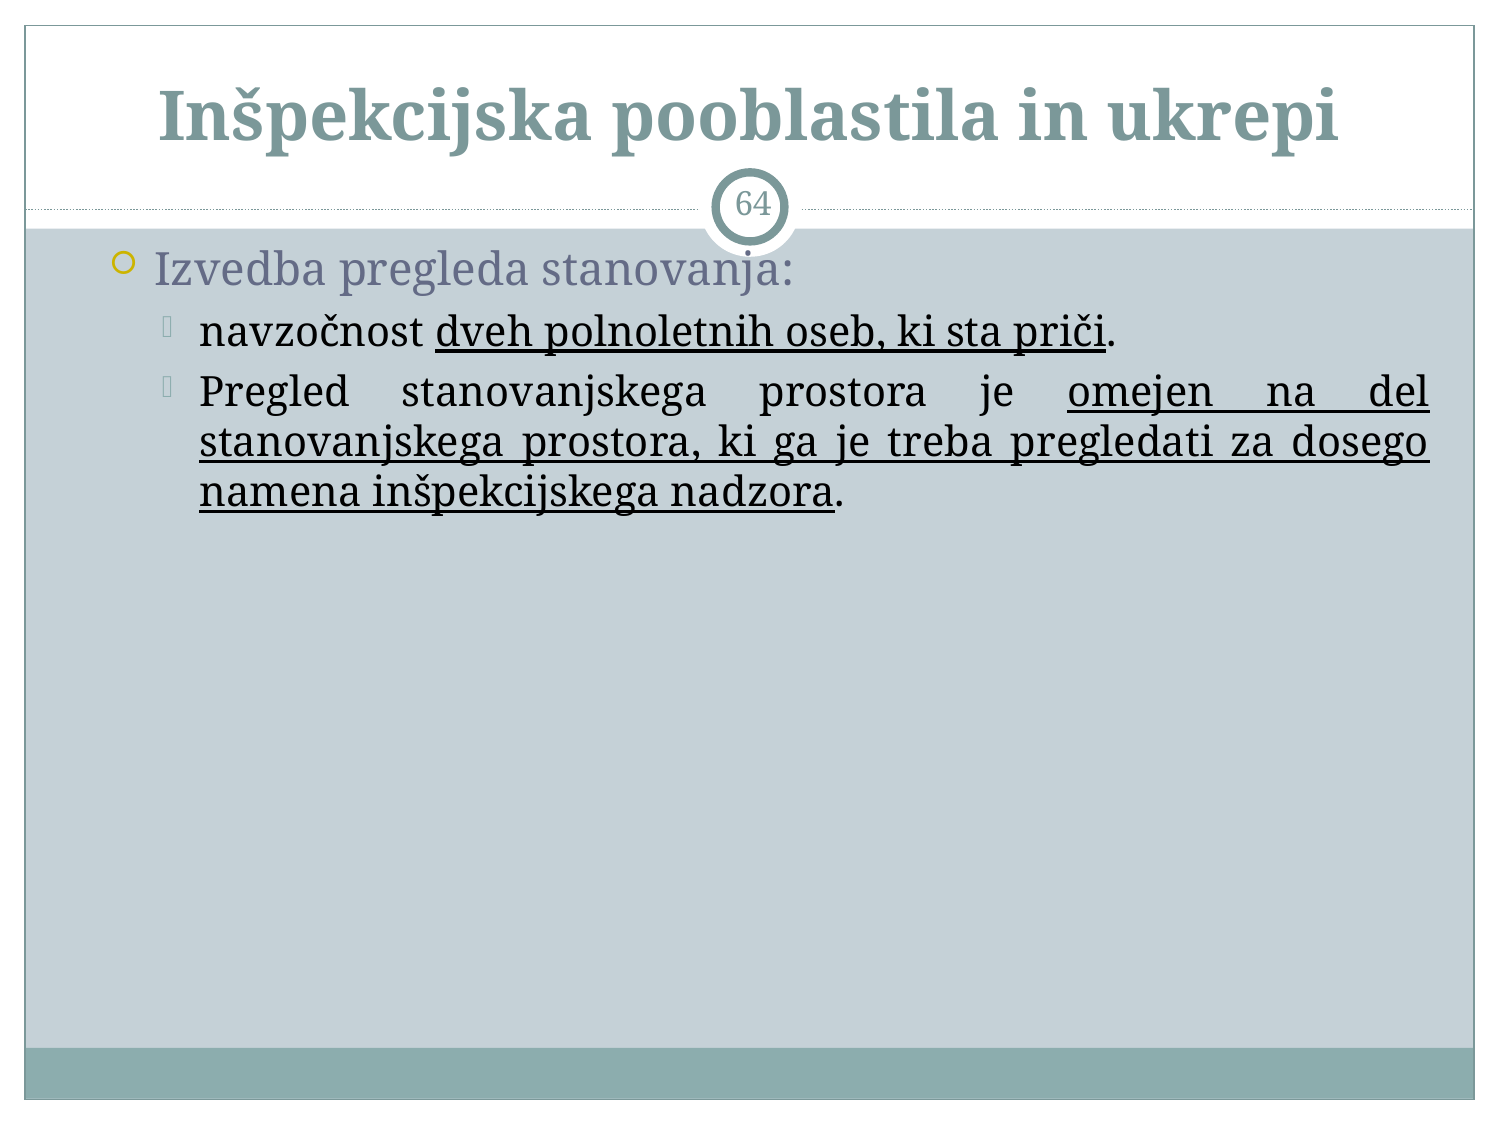

# Inšpekcijska pooblastila in ukrepi
Izvedba pregleda stanovanja:
navzočnost dveh polnoletnih oseb, ki sta priči.
Pregled stanovanjskega prostora je omejen na del stanovanjskega prostora, ki ga je treba pregledati za dosego namena inšpekcijskega nadzora.